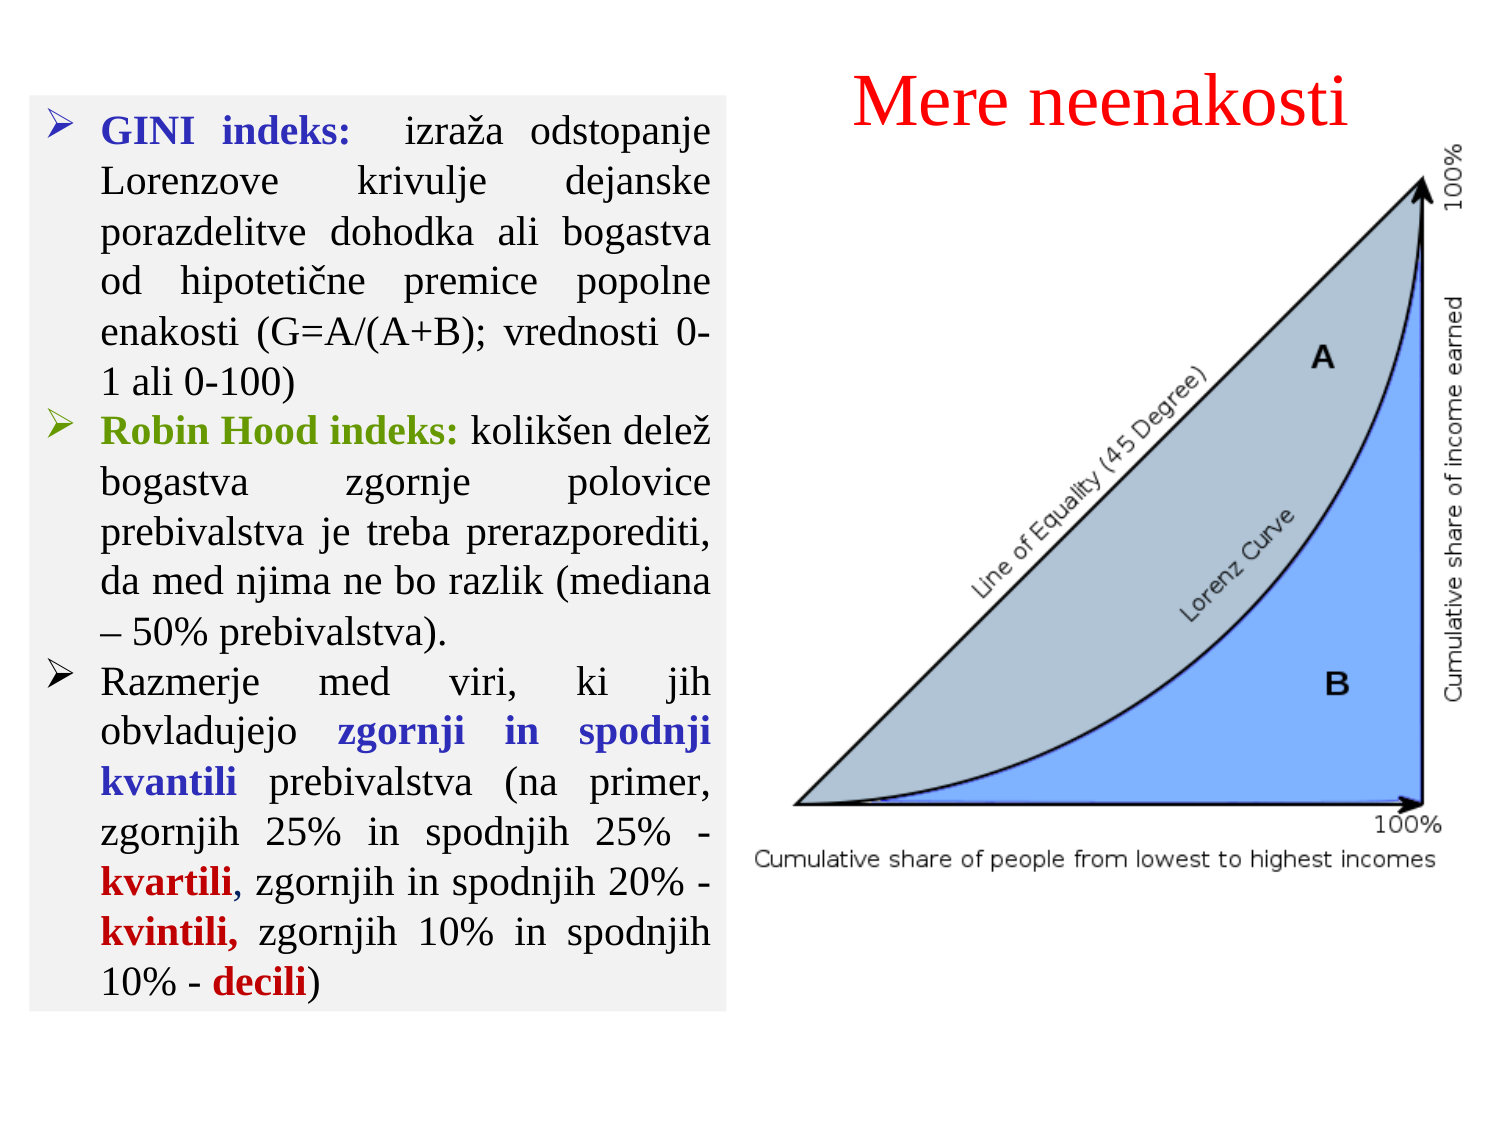

Mere neenakosti
GINI indeks: izraža odstopanje Lorenzove krivulje dejanske porazdelitve dohodka ali bogastva od hipotetične premice popolne enakosti (G=A/(A+B); vrednosti 0-1 ali 0-100)
Robin Hood indeks: kolikšen delež bogastva zgornje polovice prebivalstva je treba prerazporediti, da med njima ne bo razlik (mediana – 50% prebivalstva).
Razmerje med viri, ki jih obvladujejo zgornji in spodnji kvantili prebivalstva (na primer, zgornjih 25% in spodnjih 25% - kvartili, zgornjih in spodnjih 20% - kvintili, zgornjih 10% in spodnjih 10% - decili)